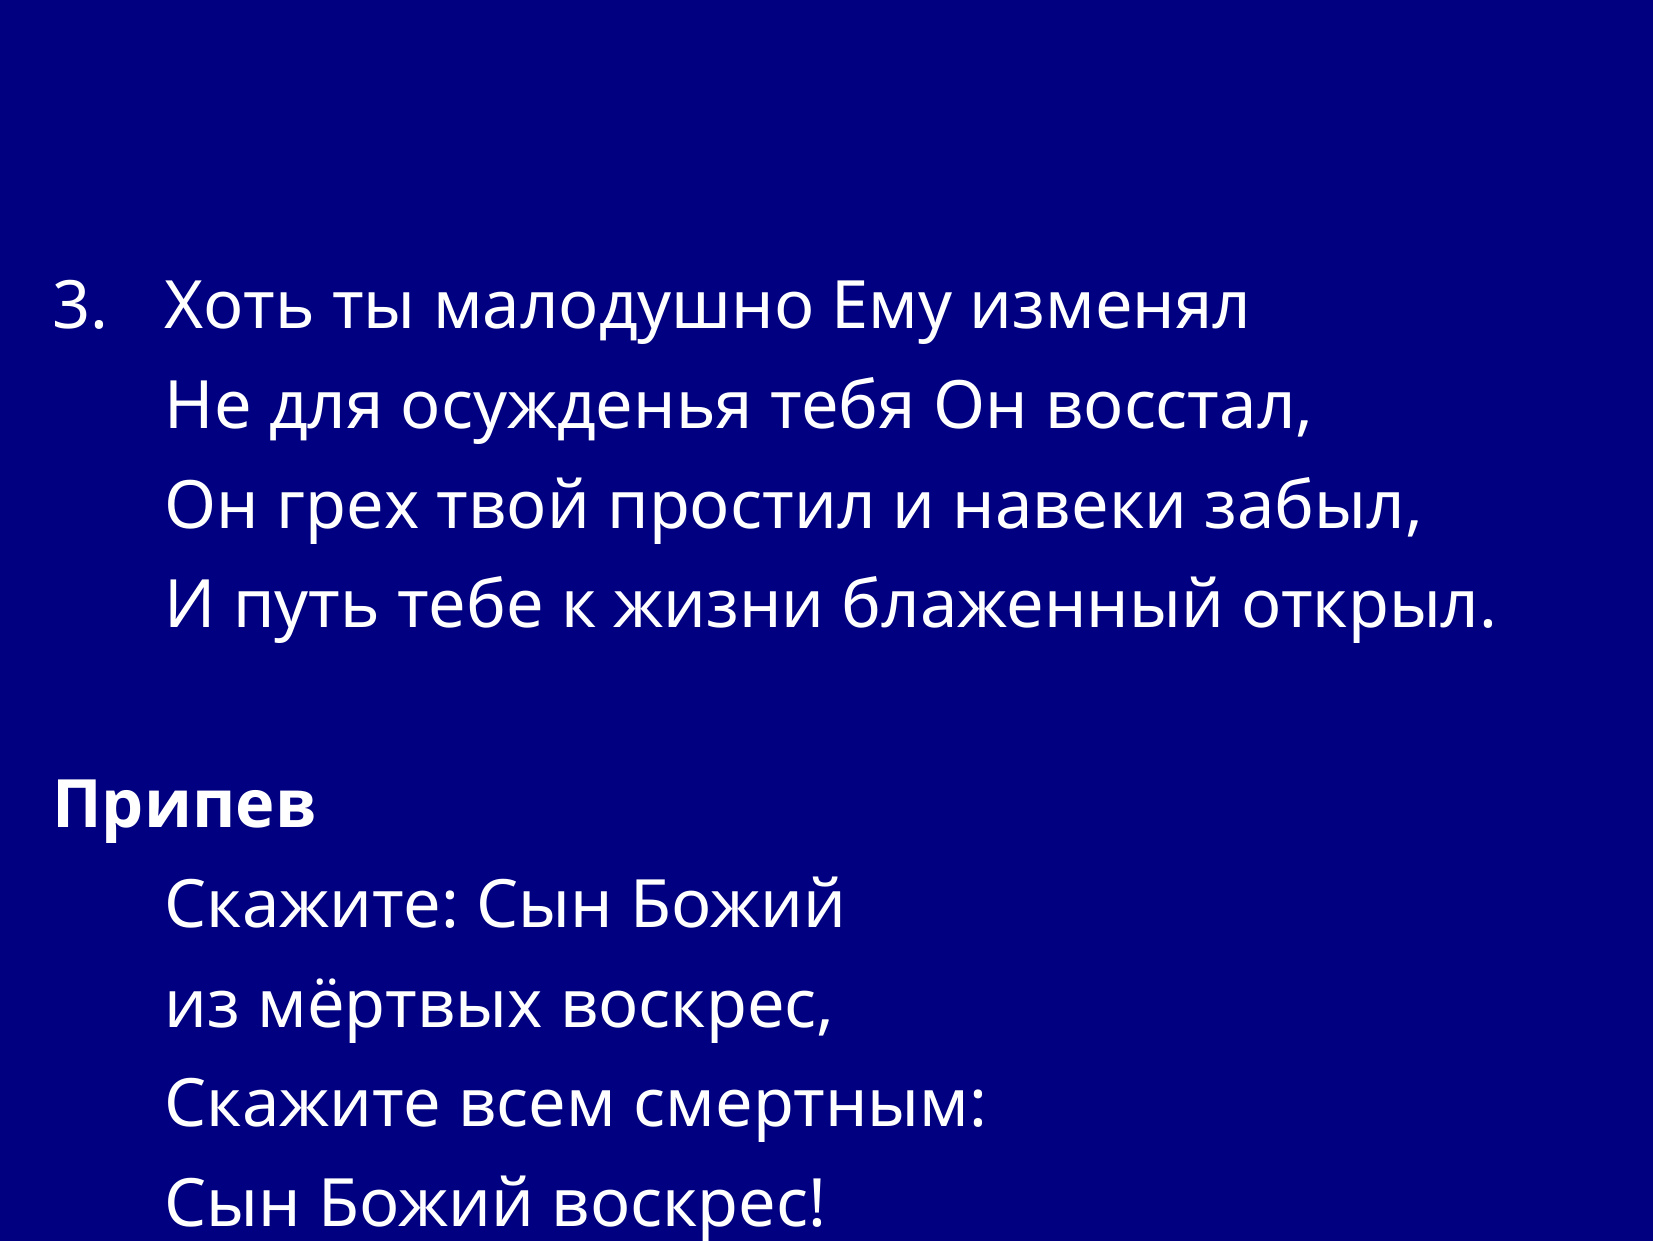

3.	Хоть ты малодушно Ему изменял
	Не для осужденья тебя Он восстал,
	Он грех твой простил и навеки забыл,
	И путь тебе к жизни блаженный открыл.
Припев
	Скажите: Сын Божий
	из мёртвых воскрес,
	Скажите всем смертным:
	Сын Божий воскрес!